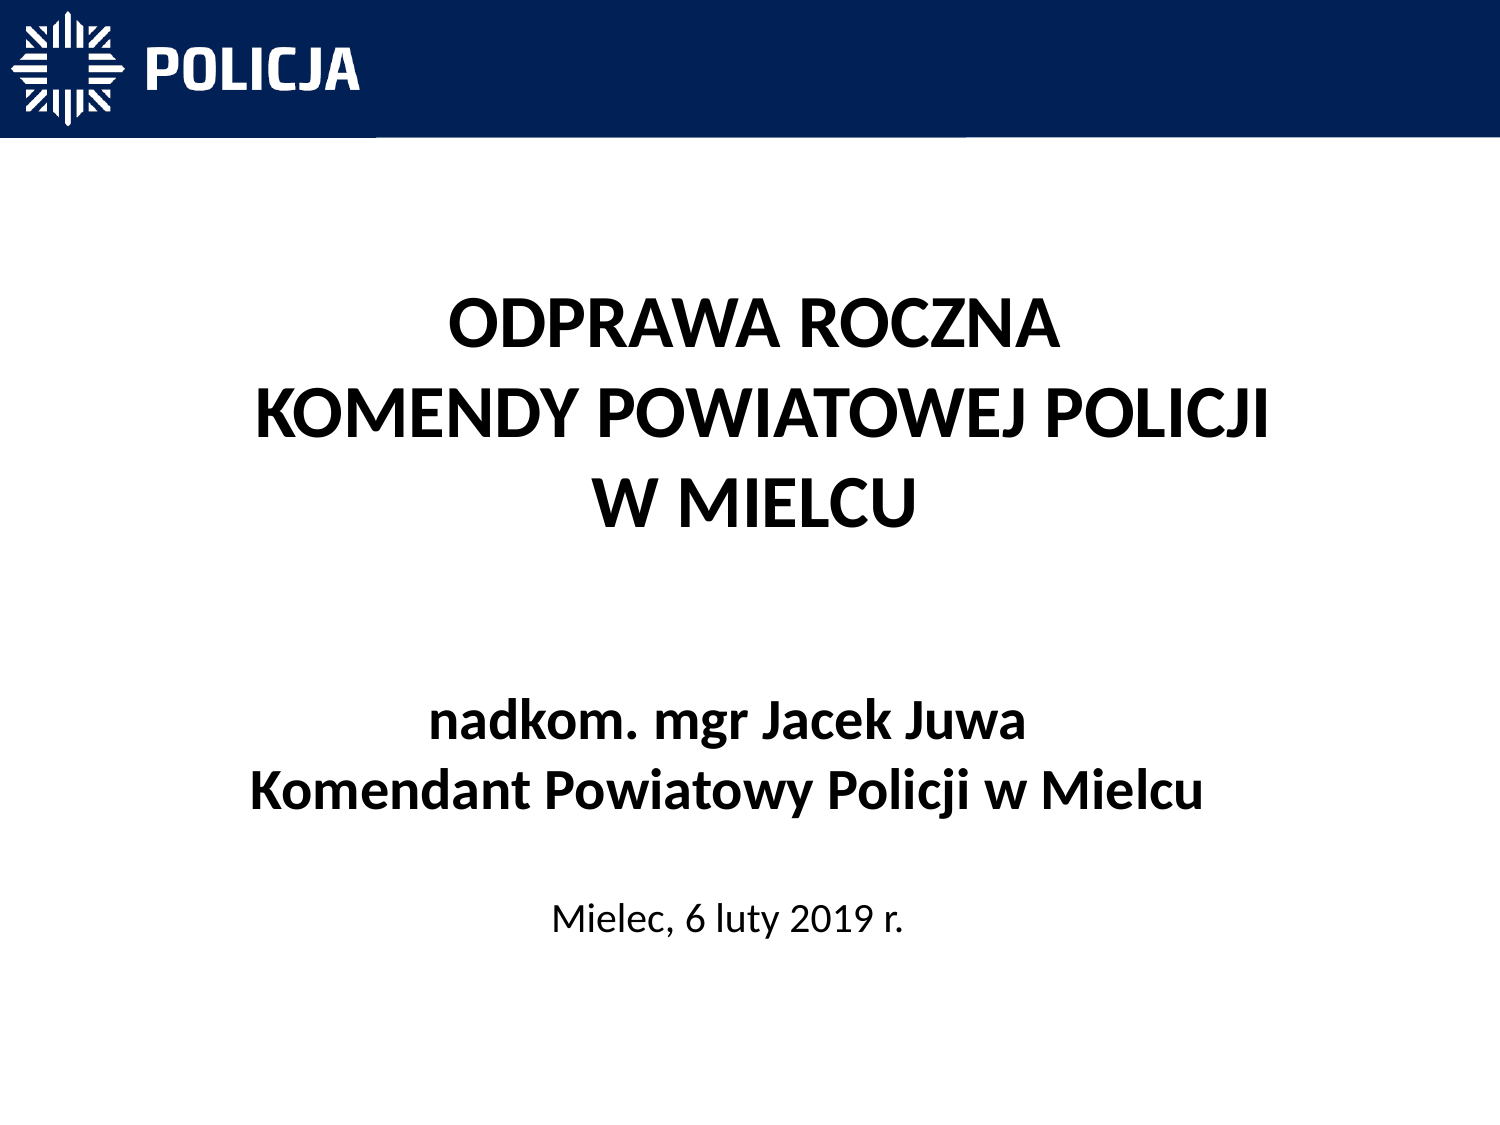

ODPRAWA ROCZNA
KOMENDY POWIATOWEJ POLICJI
W MIELCU
nadkom. mgr Jacek Juwa
Komendant Powiatowy Policji w Mielcu
Mielec, 6 luty 2019 r.